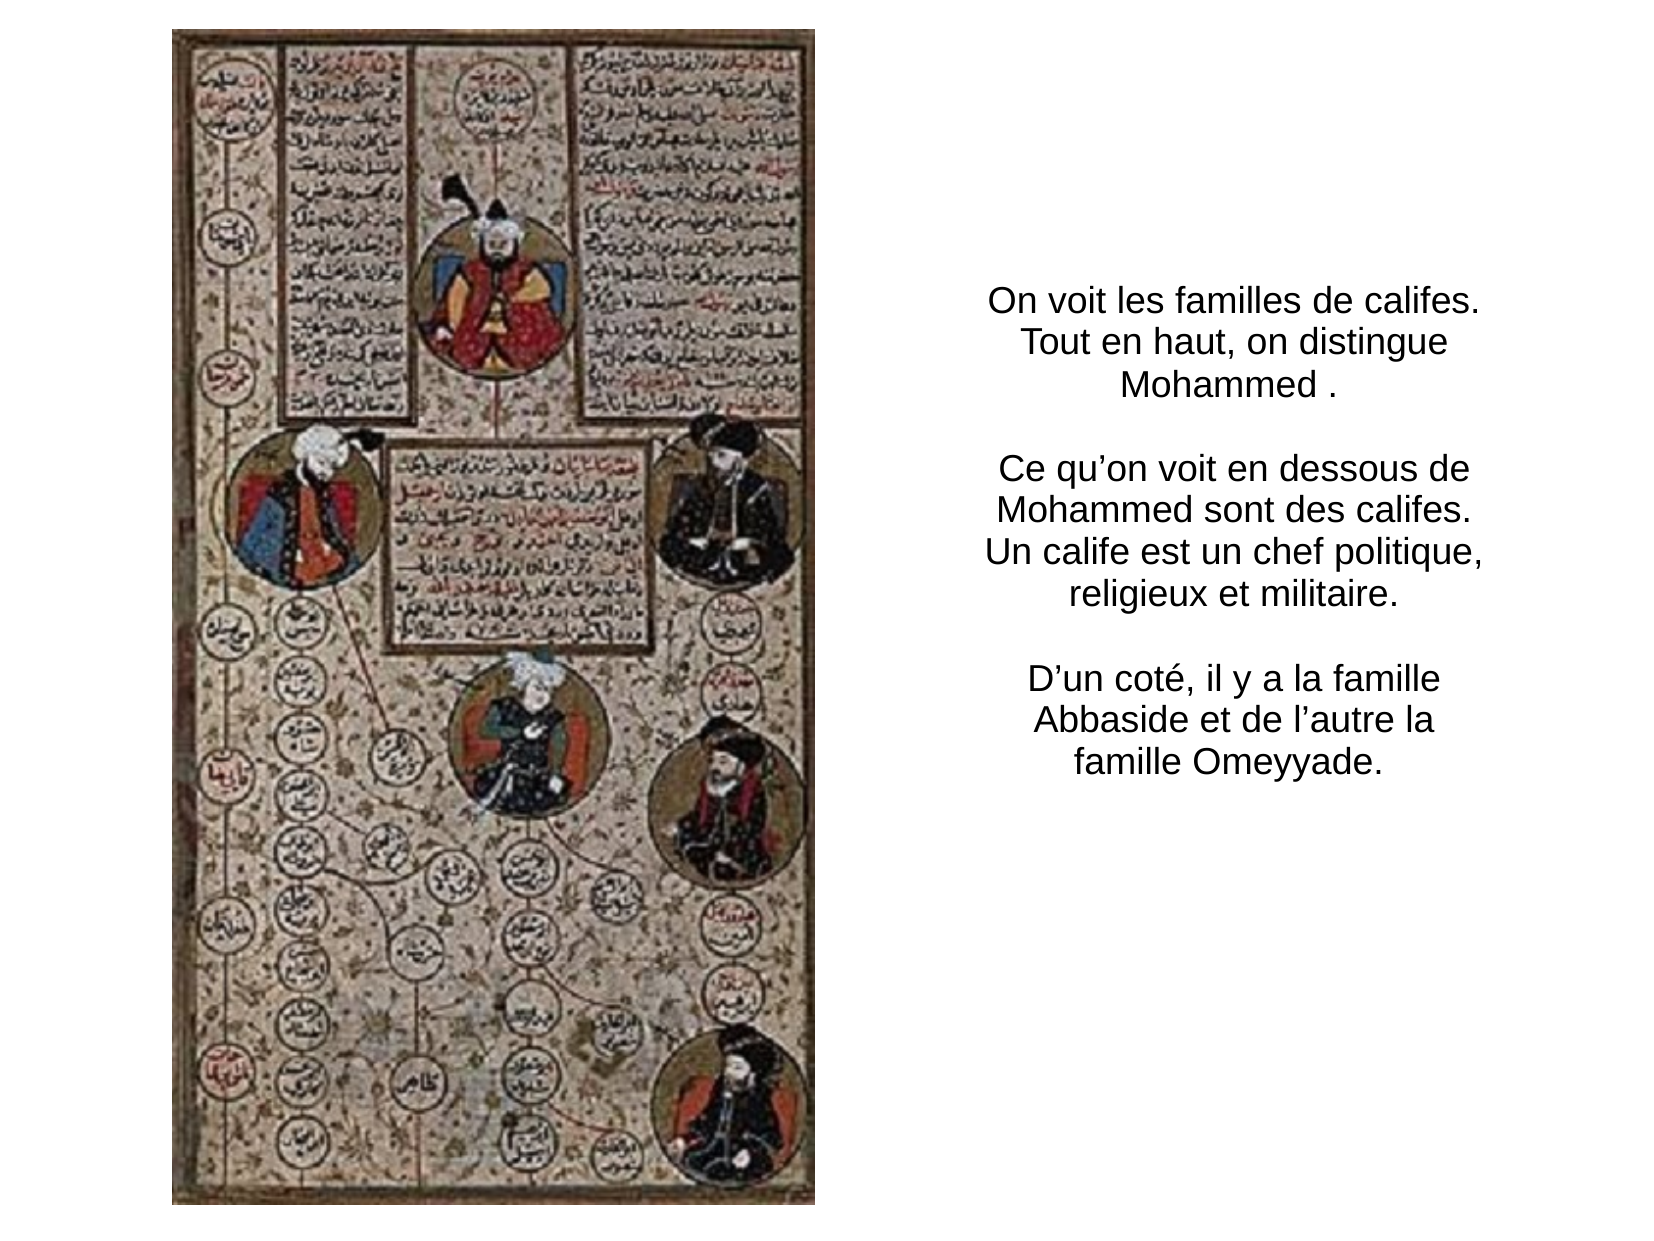

On voit les familles de califes.
Tout en haut, on distingue Mohammed .
Ce qu’on voit en dessous de Mohammed sont des califes. Un calife est un chef politique, religieux et militaire.
D’un coté, il y a la famille Abbaside et de l’autre la famille Omeyyade.